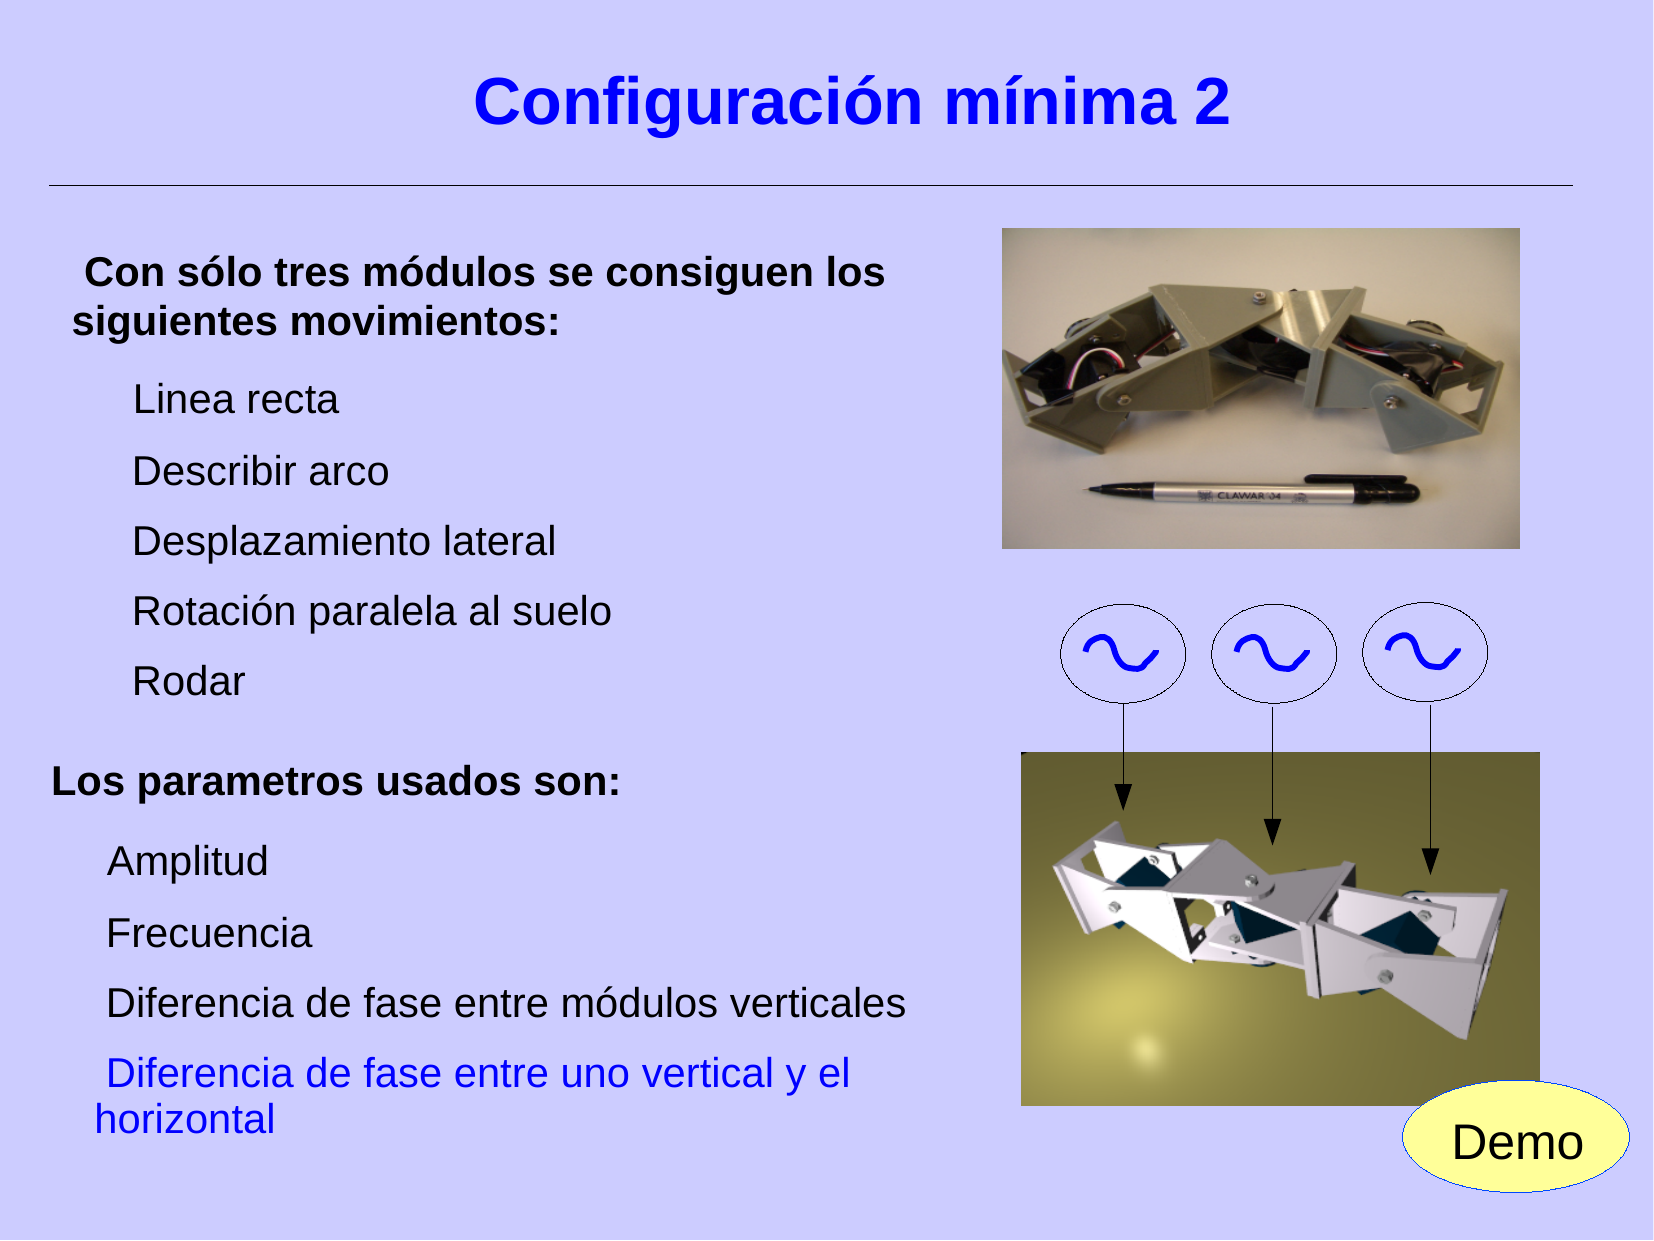

# Configuración mínima 2
 Con sólo tres módulos se consiguen los siguientes movimientos:
 Linea recta
 Describir arco
 Desplazamiento lateral
 Rotación paralela al suelo
 Rodar
 Los parametros usados son:
 Amplitud
 Frecuencia
 Diferencia de fase entre módulos verticales
 Diferencia de fase entre uno vertical y el horizontal
Demo